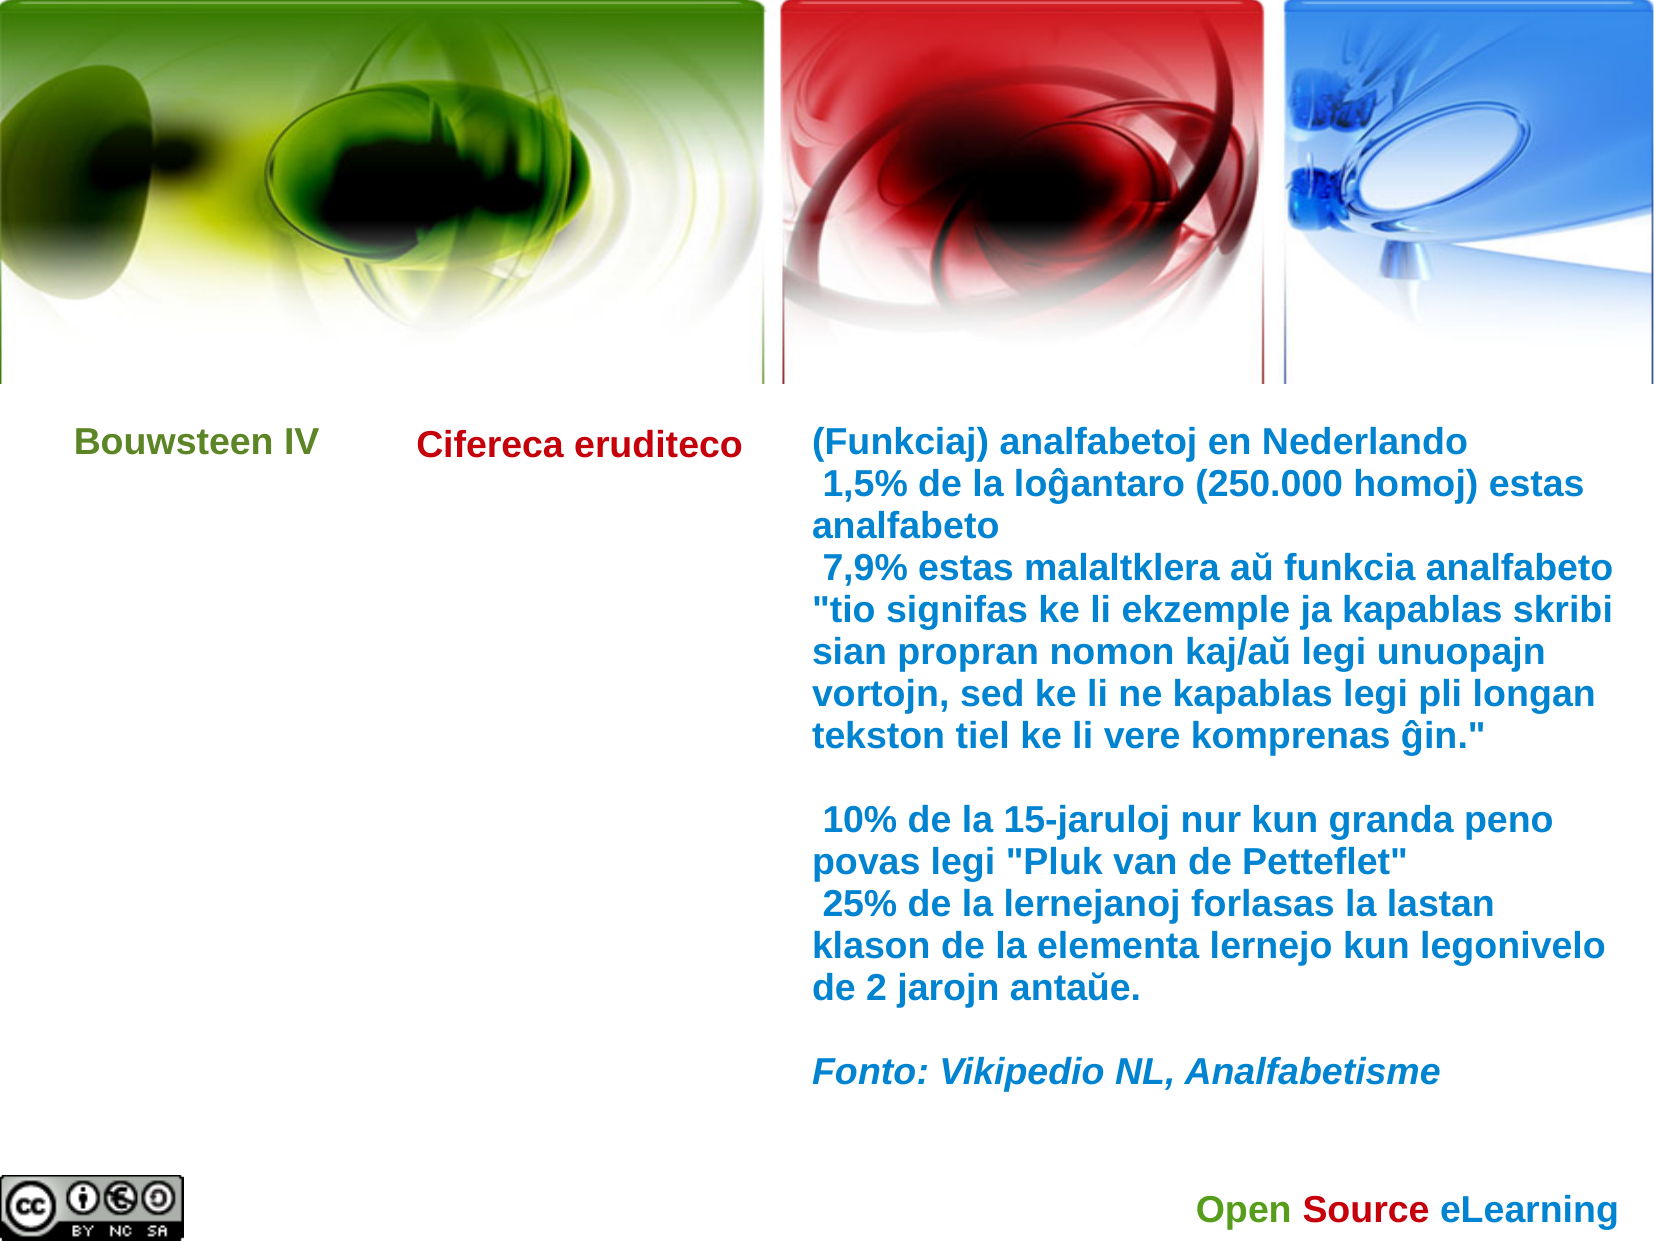

Bouwsteen IV
(Funkciaj) analfabetoj en Nederlando
 1,5% de la loĝantaro (250.000 homoj) estas analfabeto
 7,9% estas malaltklera aŭ funkcia analfabeto
"tio signifas ke li ekzemple ja kapablas skribi sian propran nomon kaj/aŭ legi unuopajn vortojn, sed ke li ne kapablas legi pli longan tekston tiel ke li vere komprenas ĝin."
 10% de la 15-jaruloj nur kun granda peno povas legi "Pluk van de Petteflet"
 25% de la lernejanoj forlasas la lastan klason de la elementa lernejo kun legonivelo de 2 jarojn antaŭe.
Fonto: Vikipedio NL, Analfabetisme
Cifereca eruditeco
Open Source eLearning